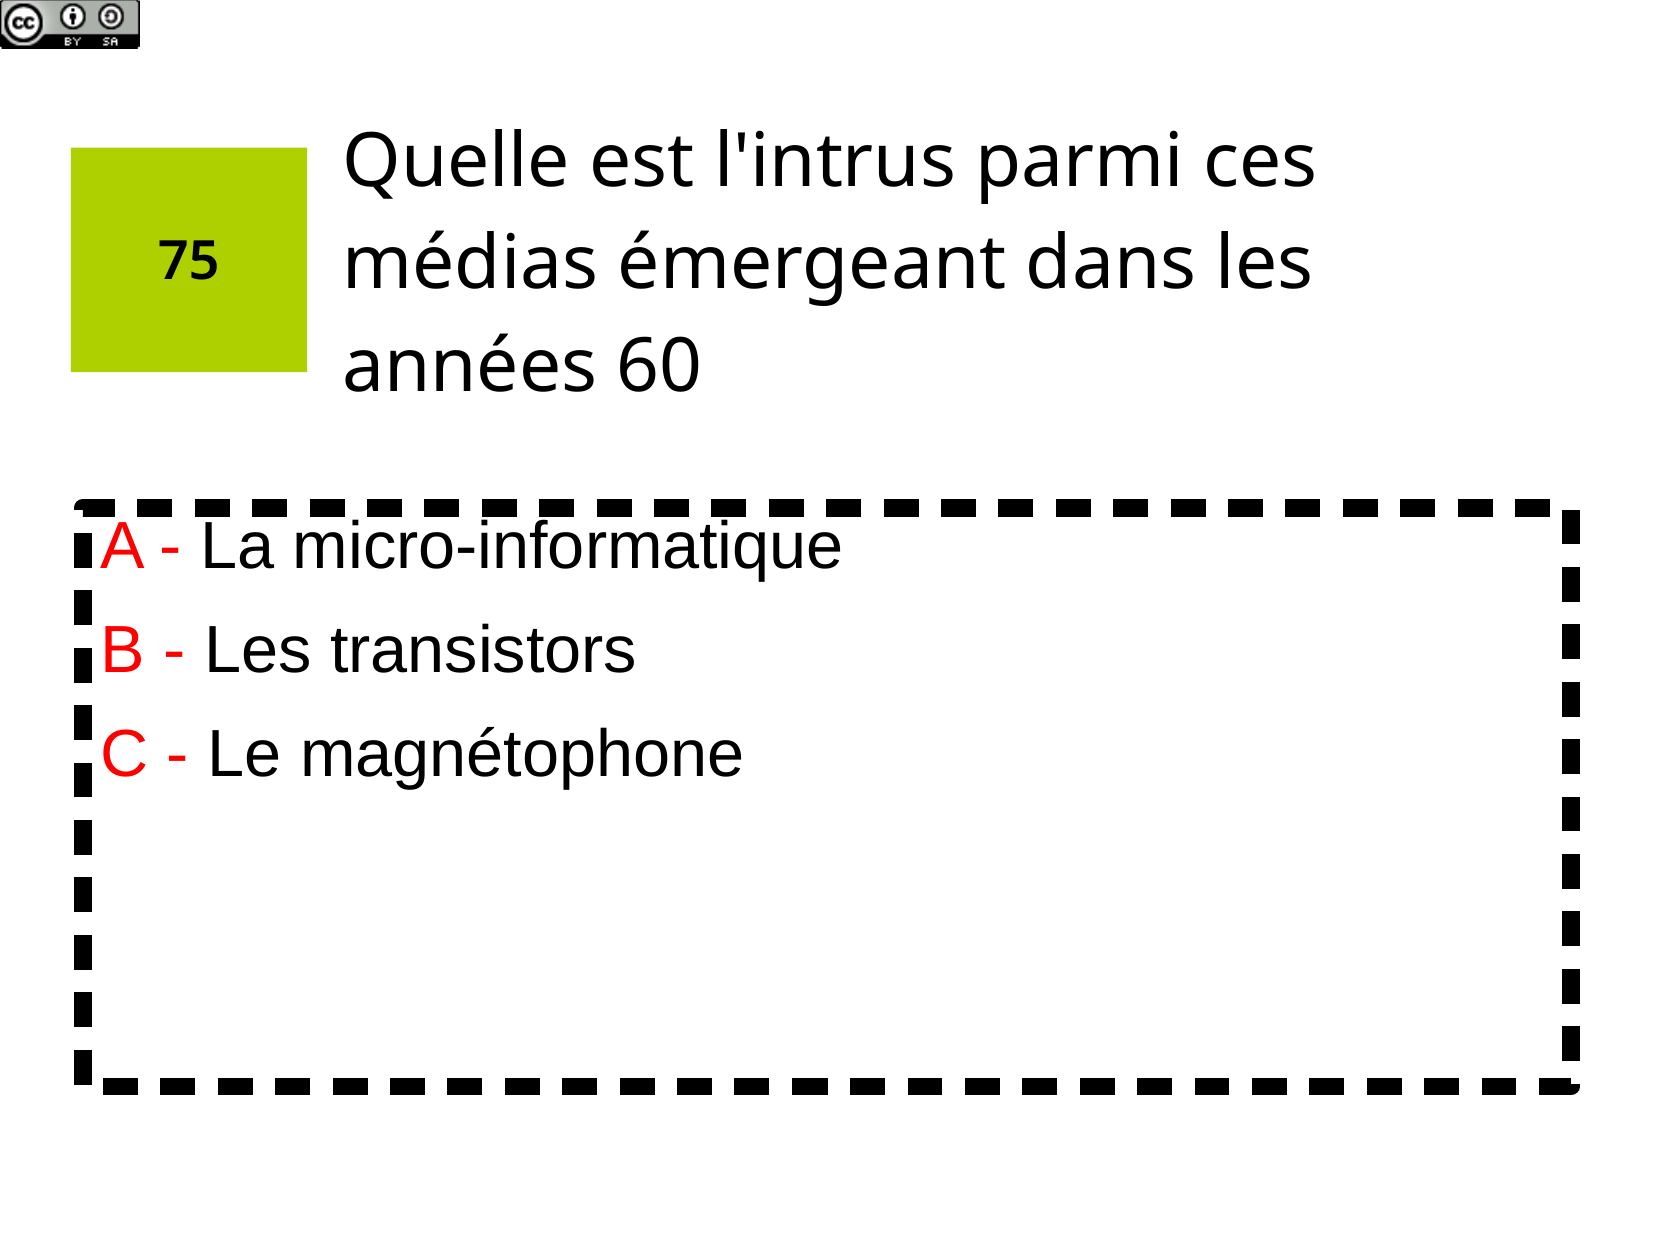

# Quelle est l'intrus parmi ces médias émergeant dans les années 60
75
La micro-informatique
Les transistors
Le magnétophone